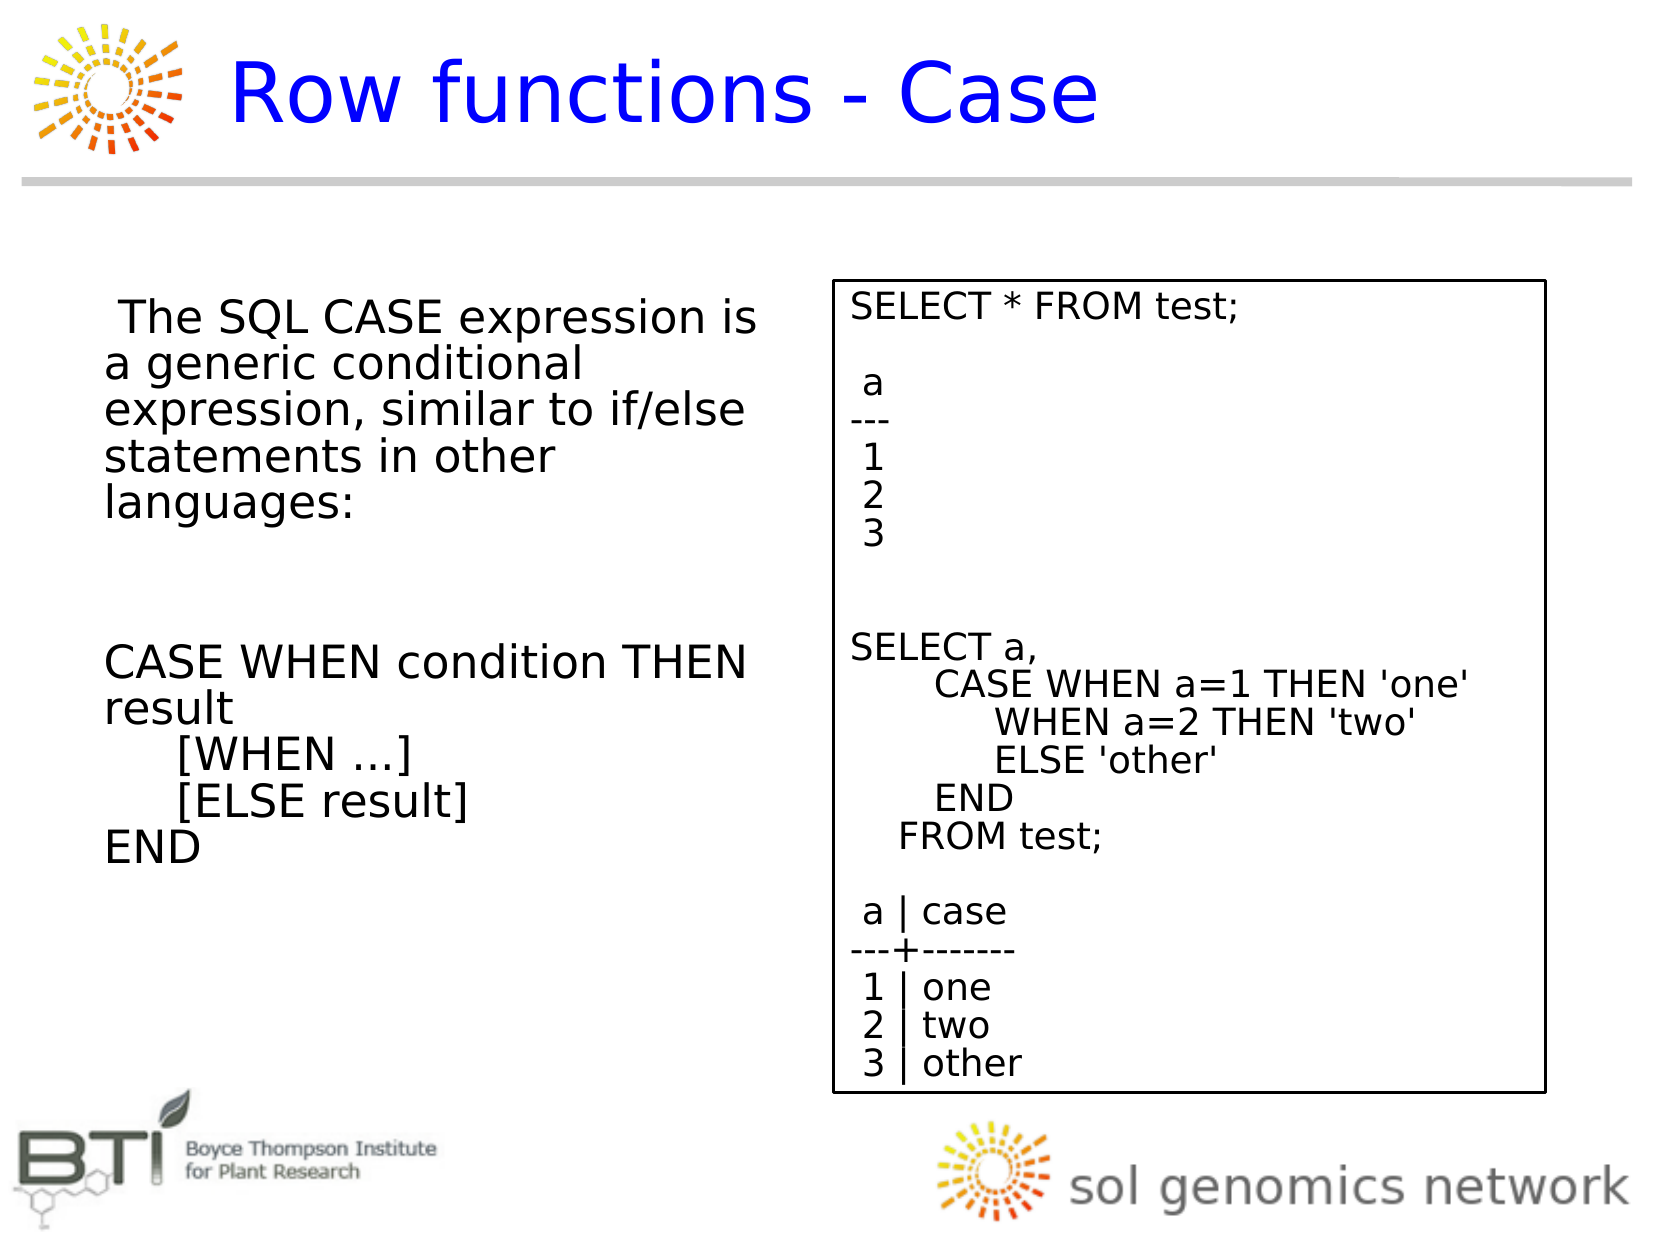

Row functions - Case
SELECT * FROM test;
 a
---
 1
 2
 3
SELECT a,
 CASE WHEN a=1 THEN 'one'
 WHEN a=2 THEN 'two'
 ELSE 'other'
 END
 FROM test;
 a | case
---+-------
 1 | one
 2 | two
 3 | other
 The SQL CASE expression is a generic conditional expression, similar to if/else statements in other languages:
CASE WHEN condition THEN result
 [WHEN ...]
 [ELSE result]
END